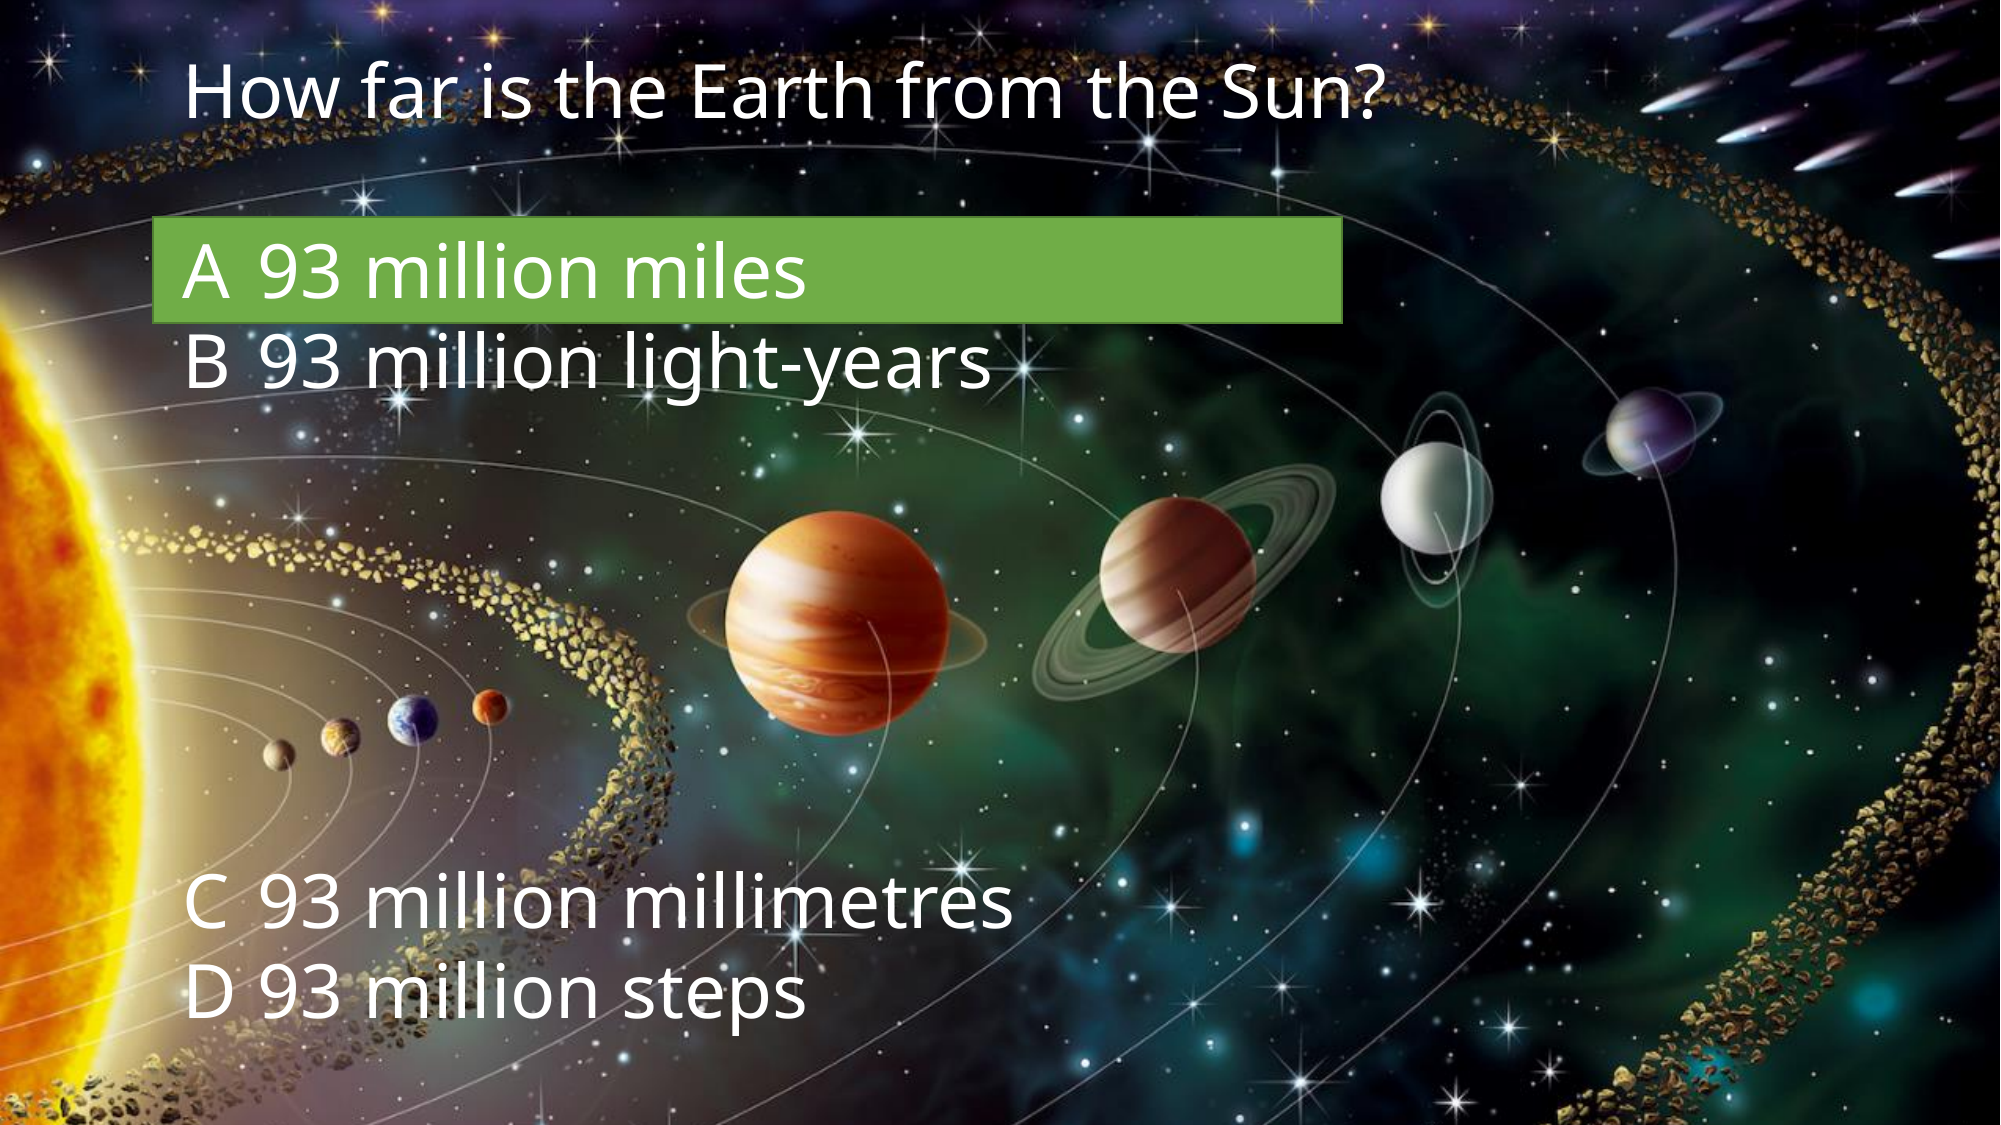

How far is the Earth from the Sun?
A	93 million miles
B	93 million light-years
C	93 million millimetres
D	93 million steps